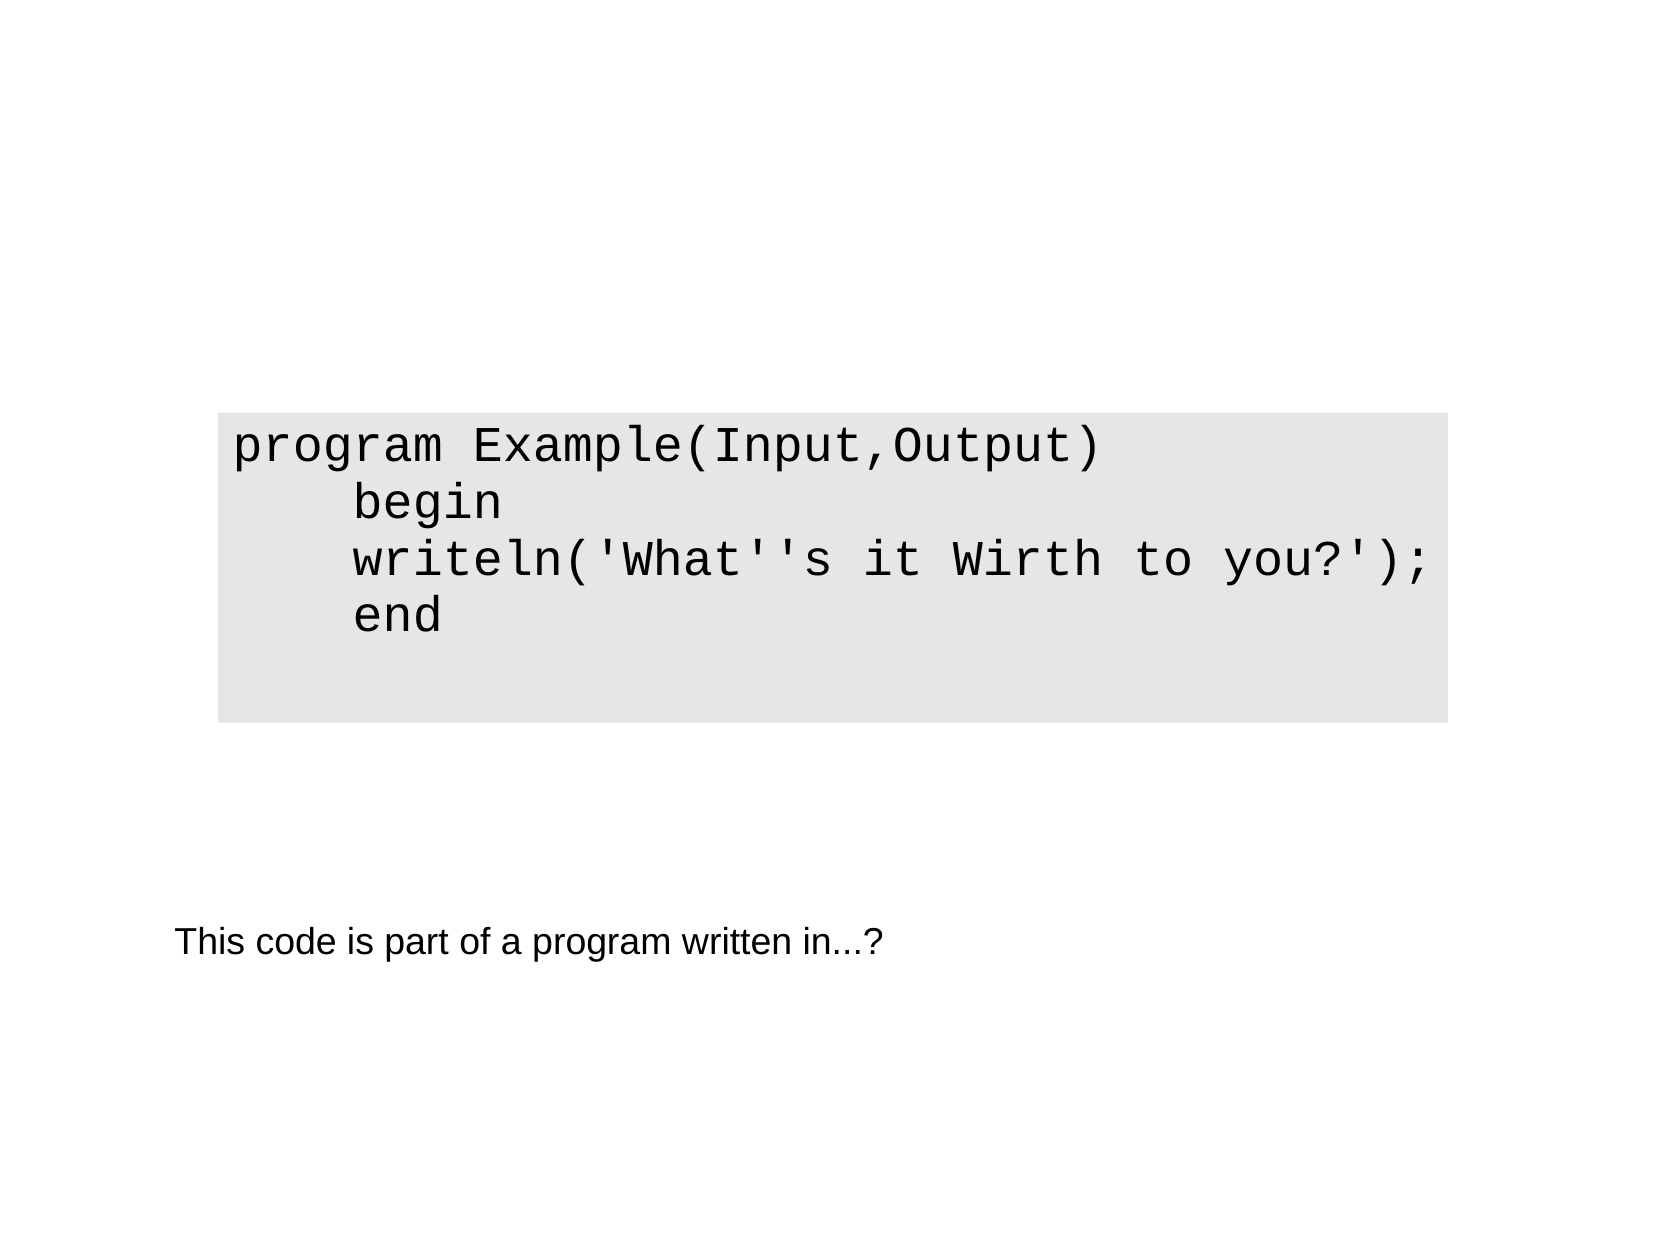

program Example(Input,Output)
 begin
 writeln('What''s it Wirth to you?');
 end
This code is part of a program written in...?